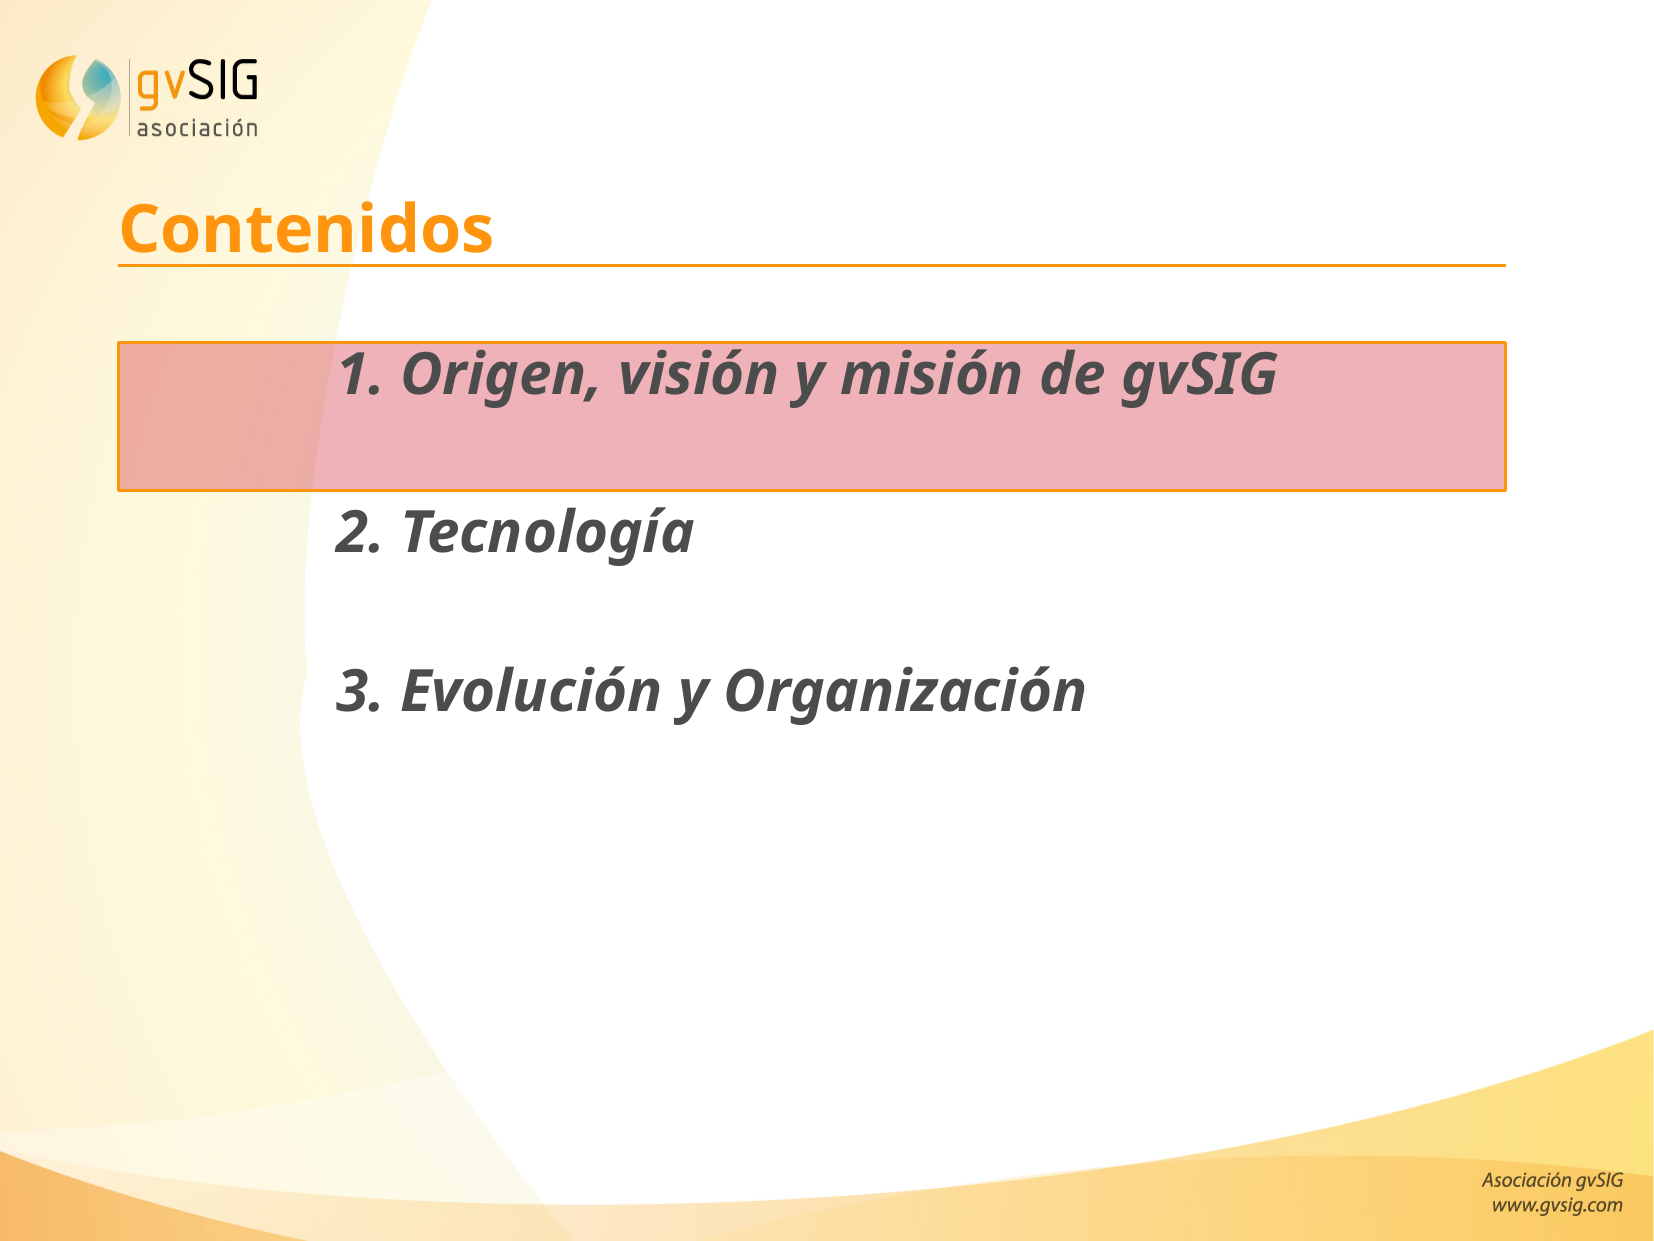

# Contenidos
1. Origen, visión y misión de gvSIG
2. Tecnología
3. Evolución y Organización